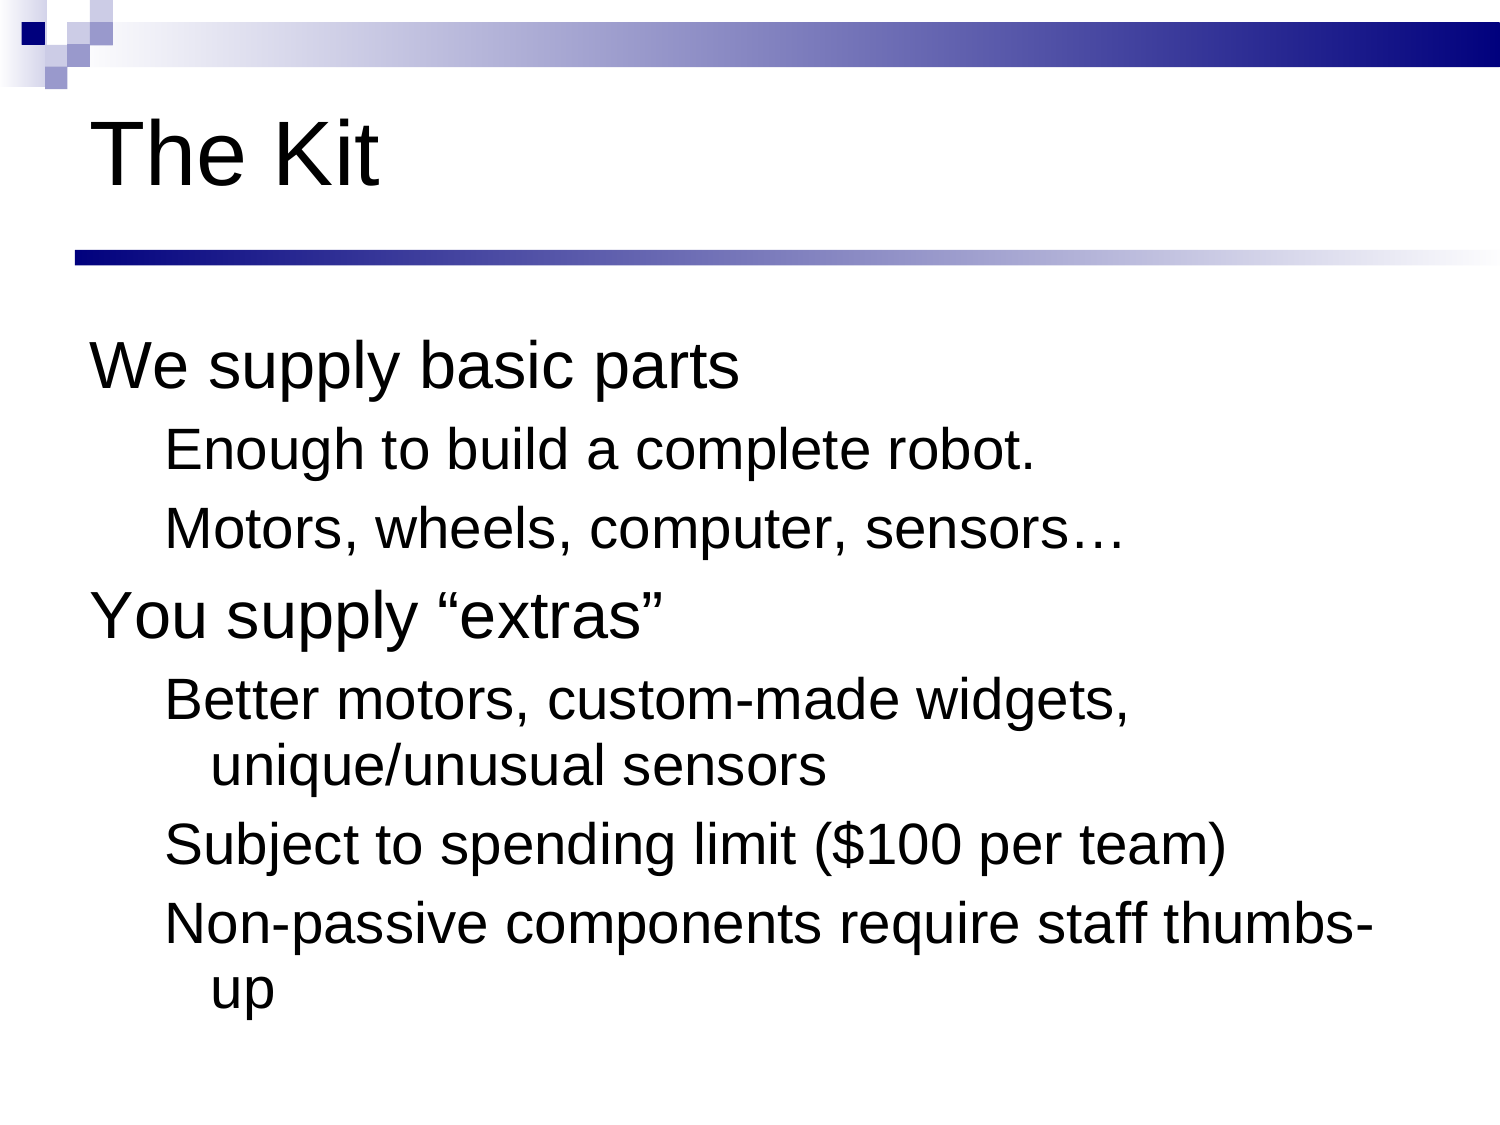

# The Kit
We supply basic parts
Enough to build a complete robot.
Motors, wheels, computer, sensors…
You supply “extras”
Better motors, custom-made widgets, unique/unusual sensors
Subject to spending limit ($100 per team)
Non-passive components require staff thumbs-up